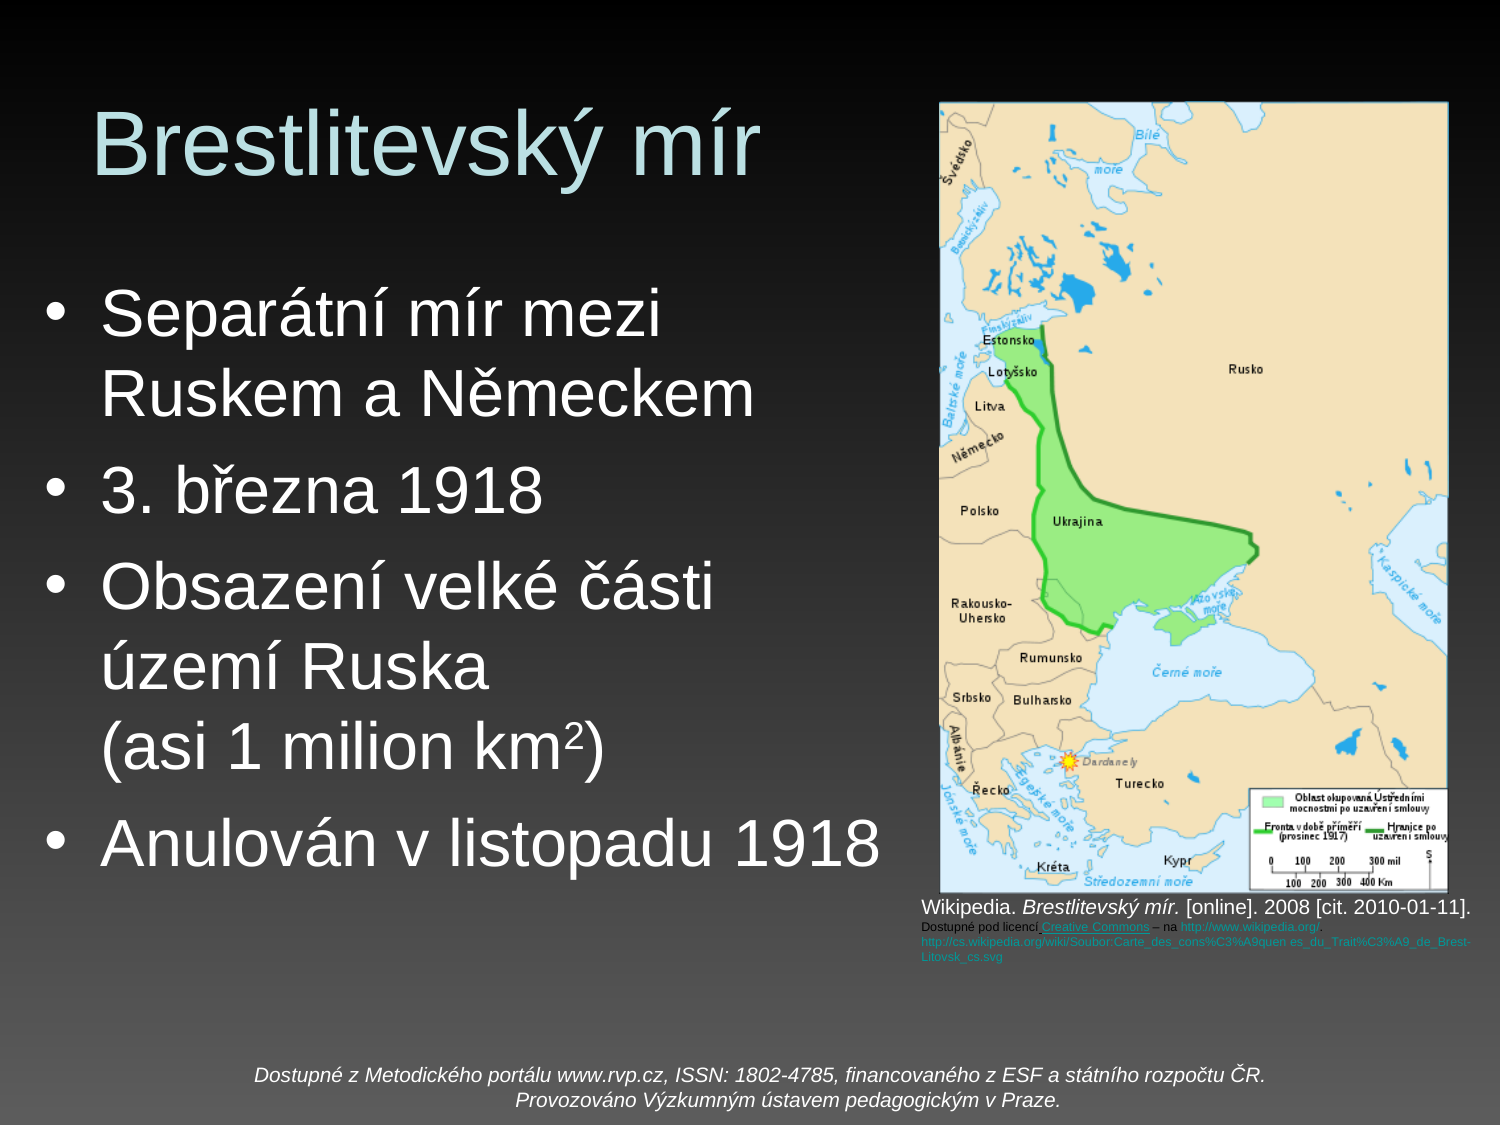

# Brestlitevský mír
Separátní mír mezi
Ruskem a Německem
3. března 1918
Obsazení velké části
území Ruska
(asi 1 milion km2)
Anulován v listopadu 1918
	Wikipedia. Brestlitevský mír. [online]. 2008 [cit. 2010-01-11]. Dostupné pod licencí Creative Commons – na http://www.wikipedia.org/. 	http://cs.wikipedia.org/wiki/Soubor:Carte_des_cons%C3%A9quen es_du_Trait%C3%A9_de_Brest-Litovsk_cs.svg
Dostupné z Metodického portálu www.rvp.cz, ISSN: 1802-4785, financovaného z ESF a státního rozpočtu ČR.
Provozováno Výzkumným ústavem pedagogickým v Praze.